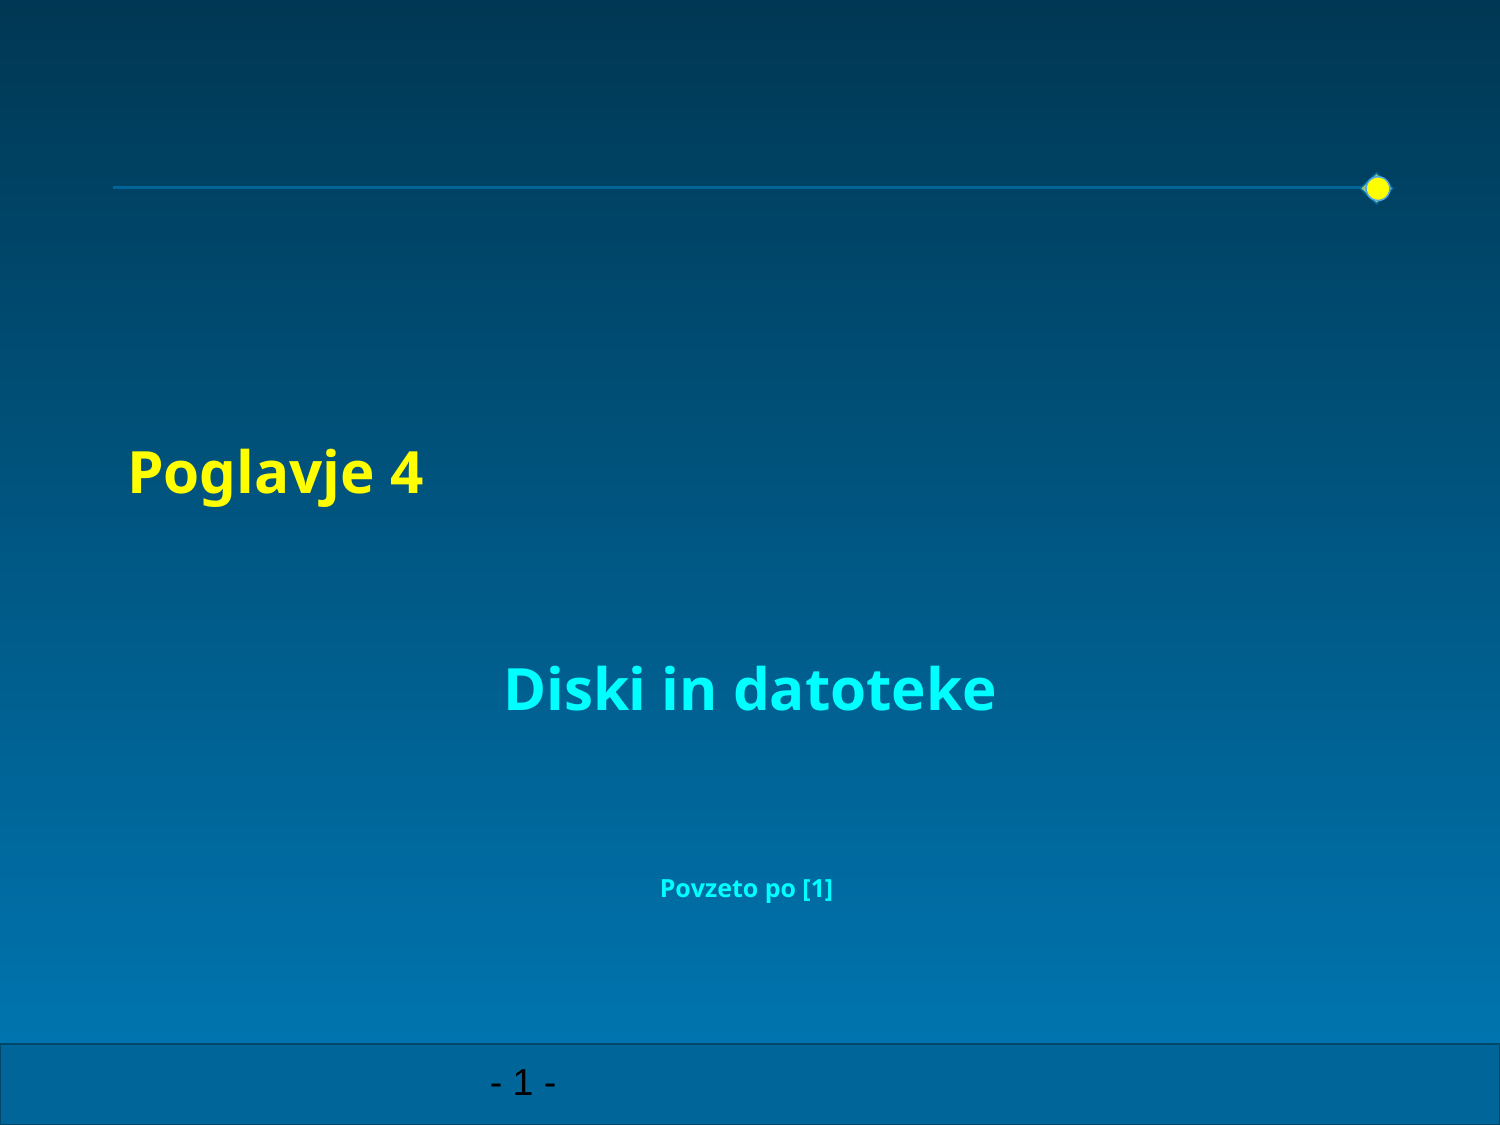

# Poglavje 4
Diski in datoteke
Povzeto po [1]